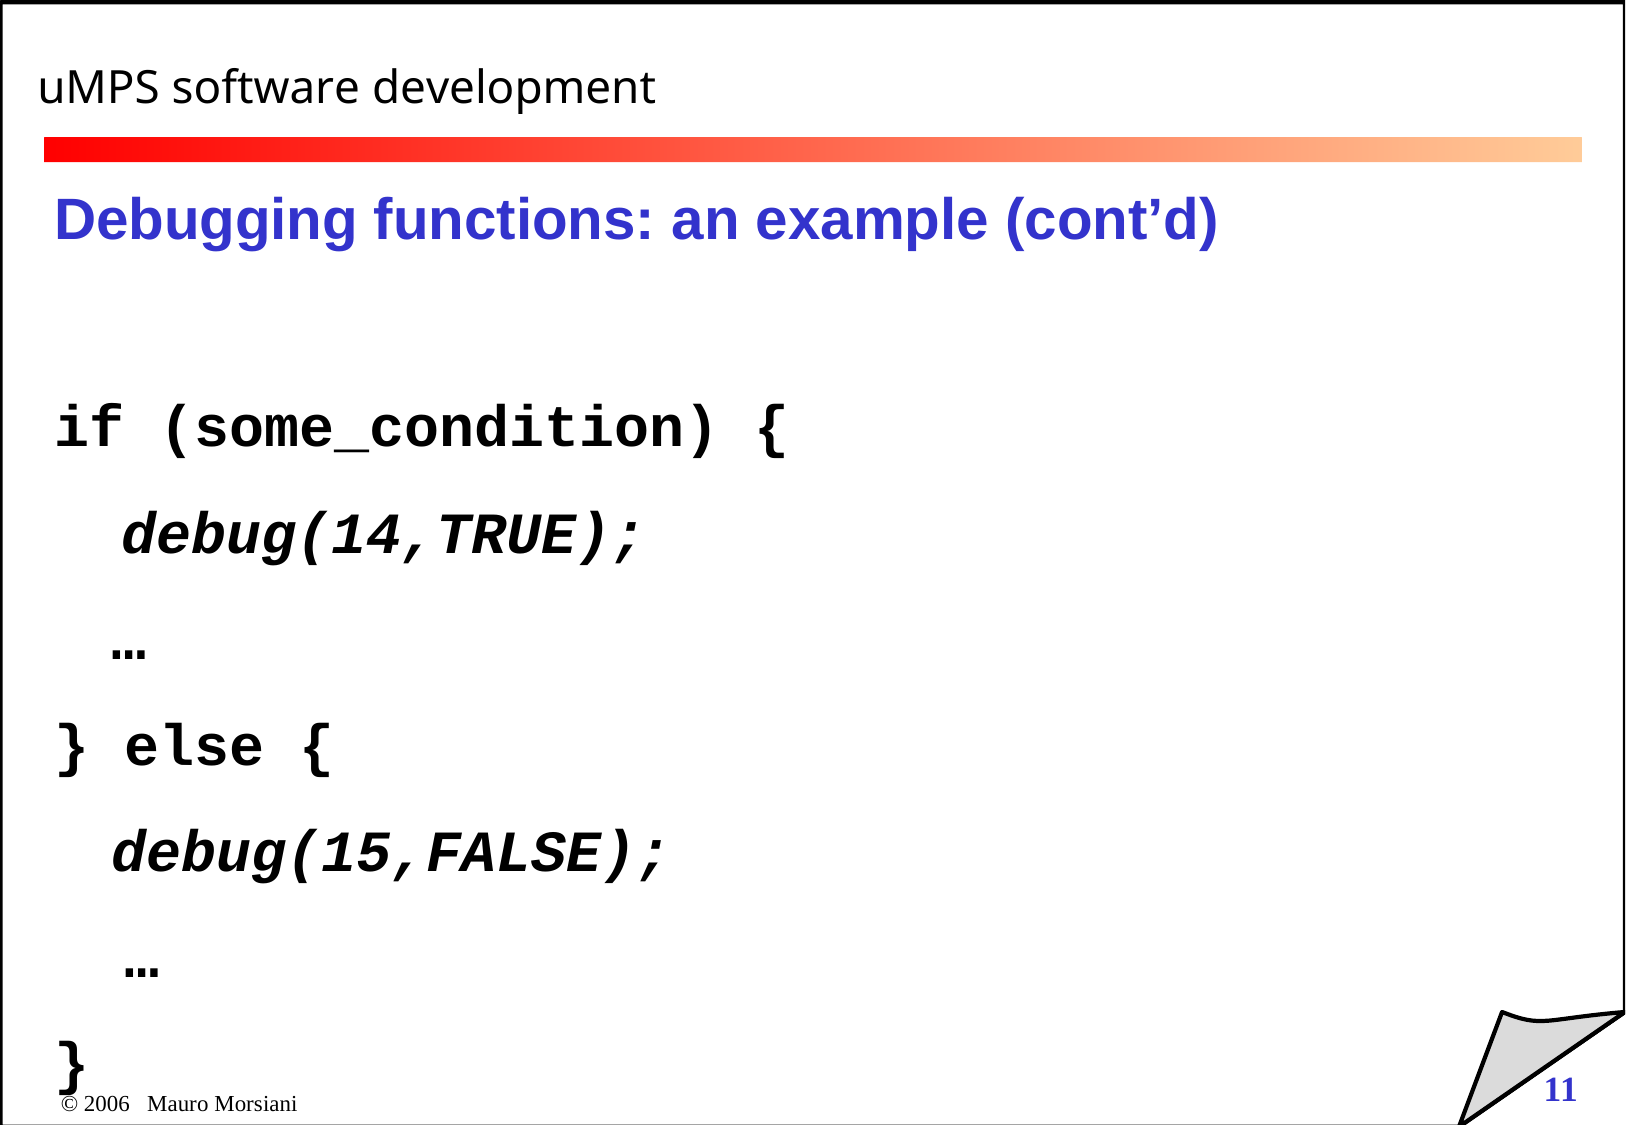

# uMPS software development
Debugging functions: an example (cont’d)
if (some_condition) {
		debug(14,TRUE);
	…
} else {
	debug(15,FALSE);
 …
}